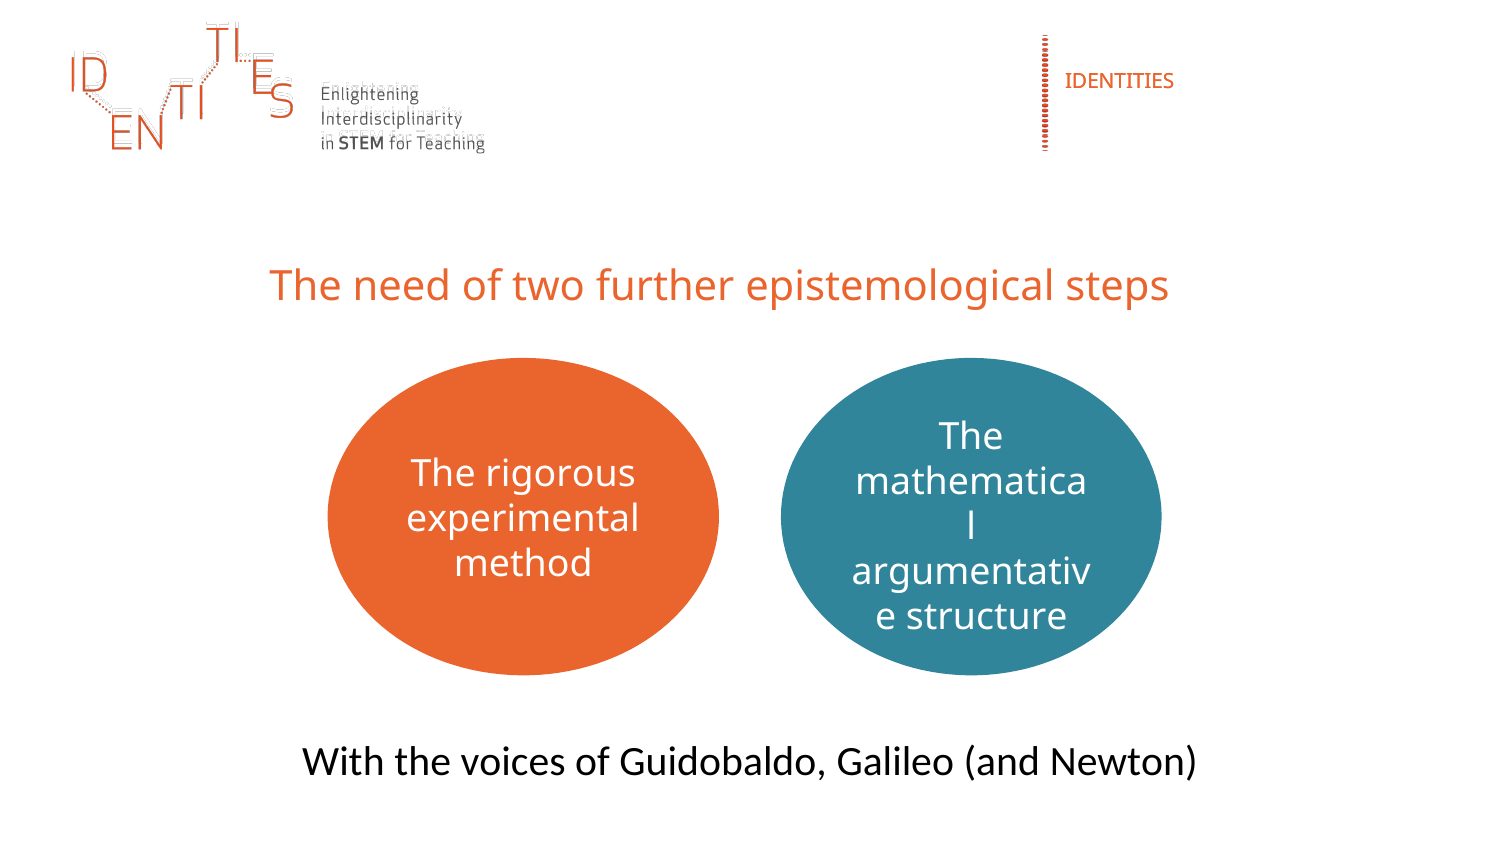

IDENTITIES
IDENTITIES
The need of two further epistemological steps
The rigorous experimental method
The mathematical argumentative structure
With the voices of Guidobaldo, Galileo (and Newton)